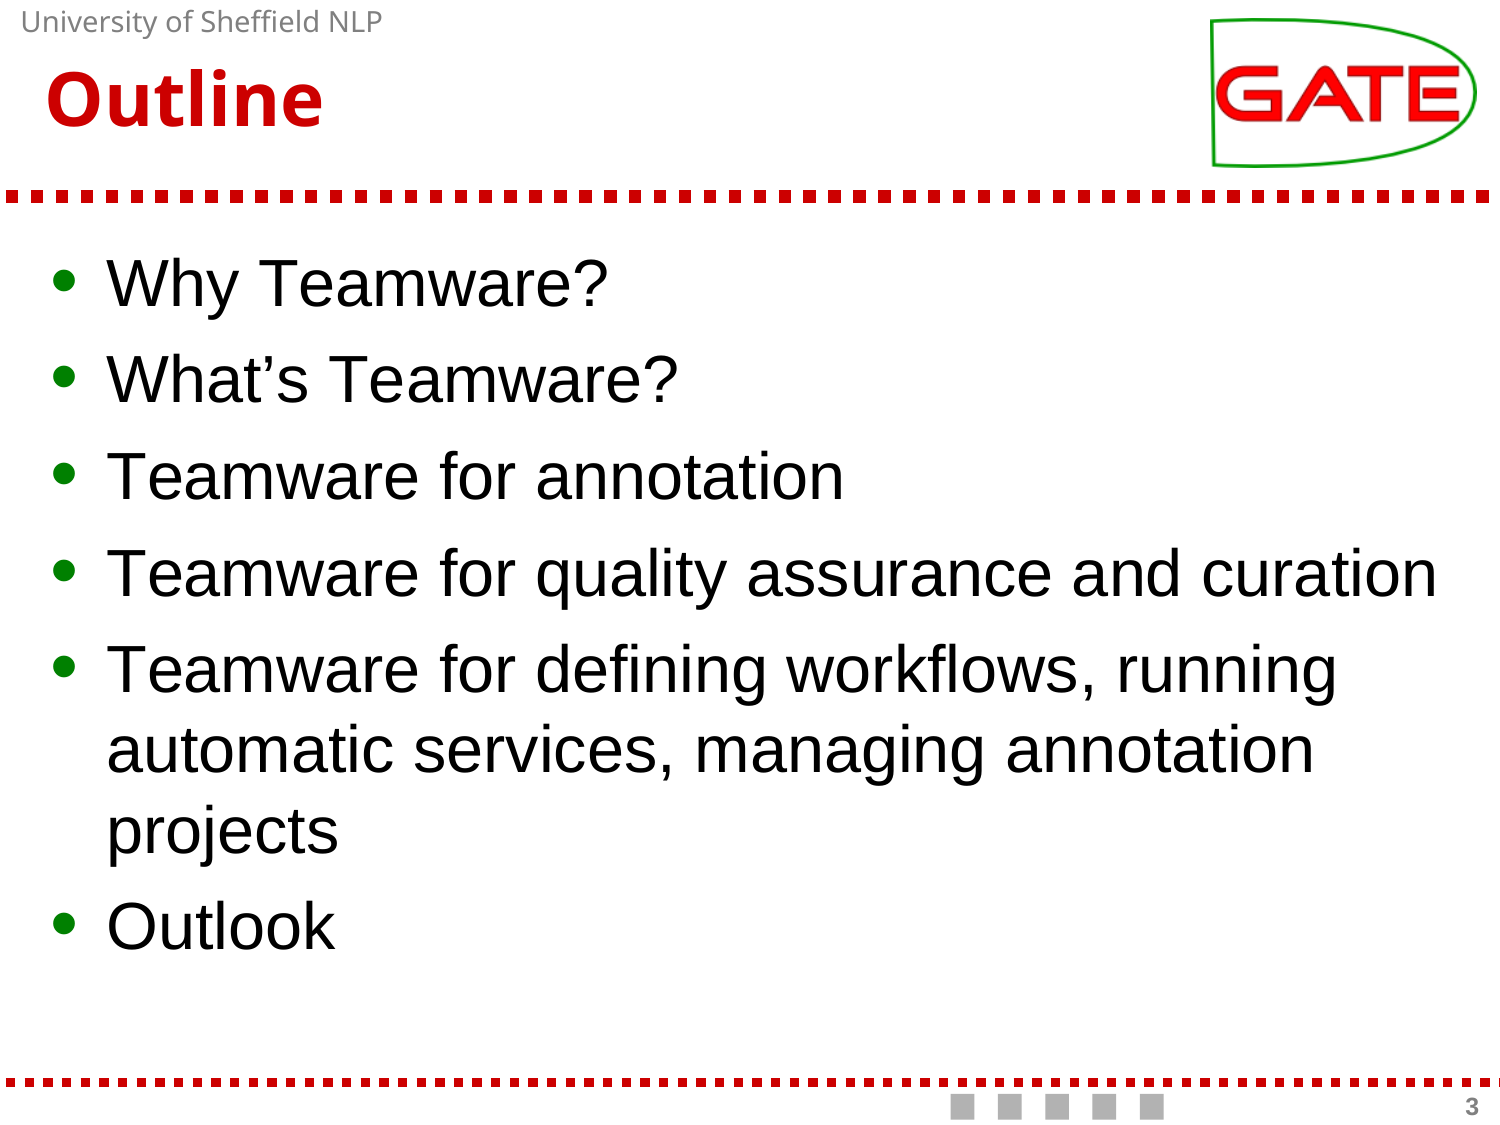

# Outline
Why Teamware?
What’s Teamware?
Teamware for annotation
Teamware for quality assurance and curation
Teamware for defining workflows, running automatic services, managing annotation projects
Outlook